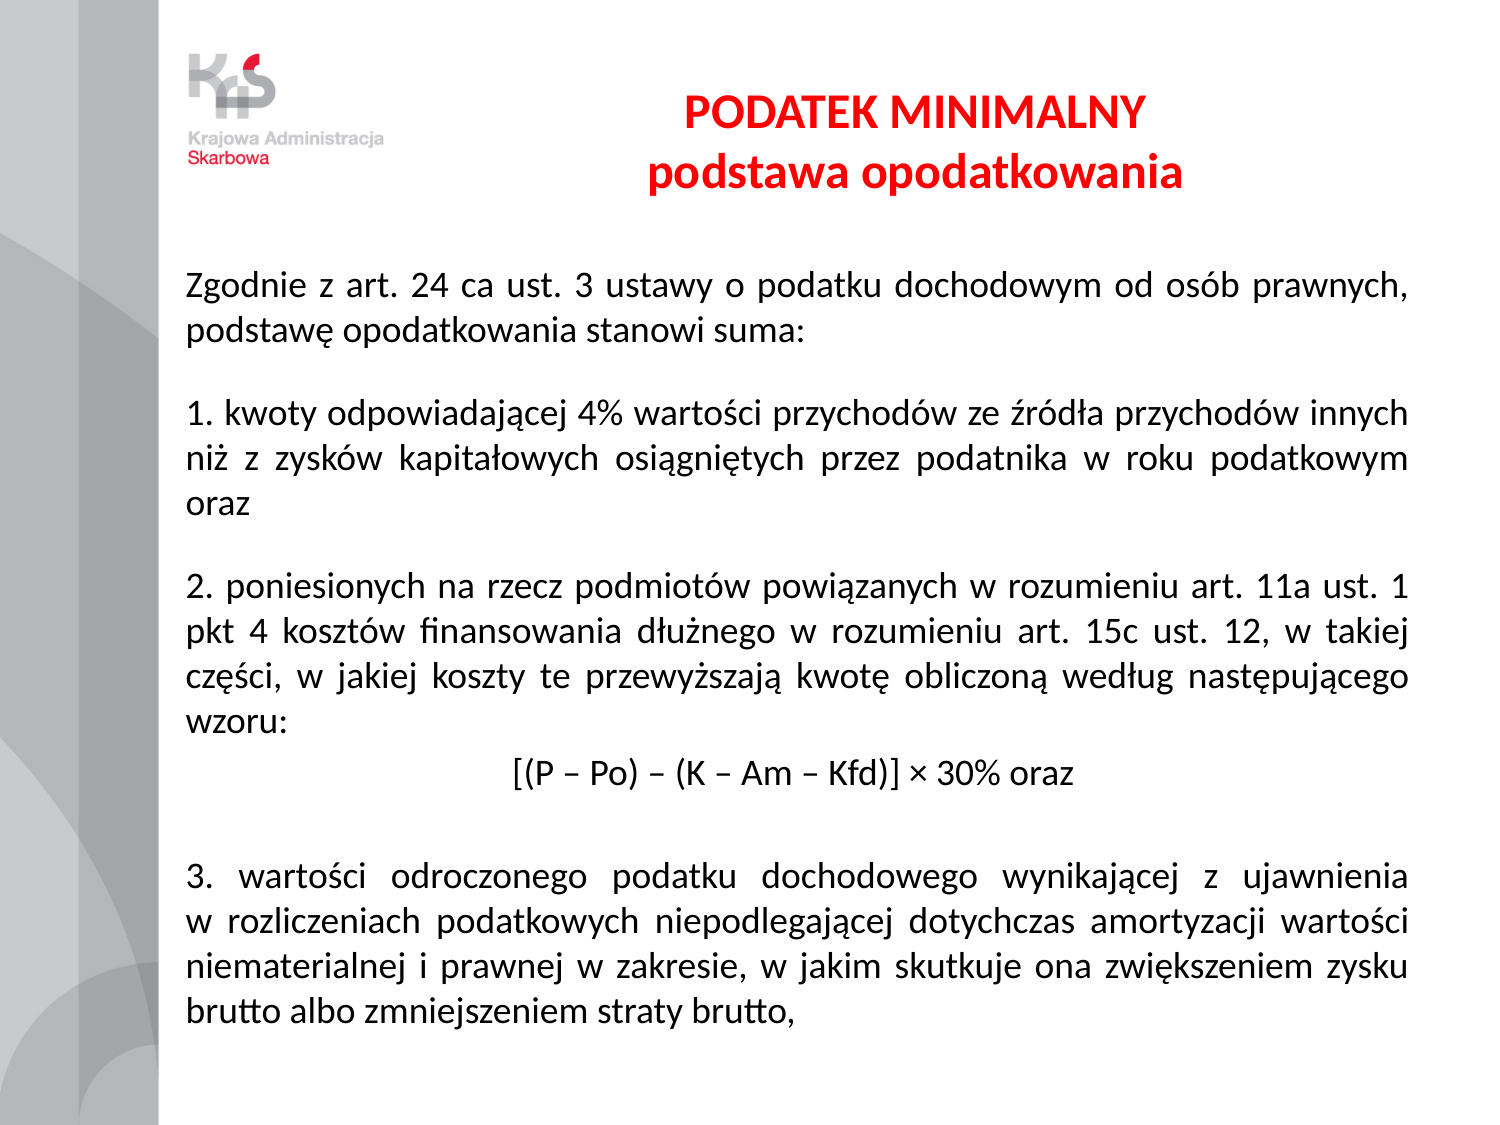

# PODATEK MINIMALNY podstawa opodatkowania
Zgodnie z art. 24 ca ust. 3 ustawy o podatku dochodowym od osób prawnych, podstawę opodatkowania stanowi suma:
1. kwoty odpowiadającej 4% wartości przychodów ze źródła przychodów innych niż z zysków kapitałowych osiągniętych przez podatnika w roku podatkowym oraz
2. poniesionych na rzecz podmiotów powiązanych w rozumieniu art. 11a ust. 1
pkt 4 kosztów finansowania dłużnego w rozumieniu art. 15c ust. 12, w takiej części, w jakiej koszty te przewyższają kwotę obliczoną według następującego wzoru:
[(P – Po) – (K – Am – Kfd)] × 30% oraz
3. wartości odroczonego podatku dochodowego wynikającej z ujawnienia
w rozliczeniach podatkowych niepodlegającej dotychczas amortyzacji wartości niematerialnej i prawnej w zakresie, w jakim skutkuje ona zwiększeniem zysku brutto albo zmniejszeniem straty brutto,